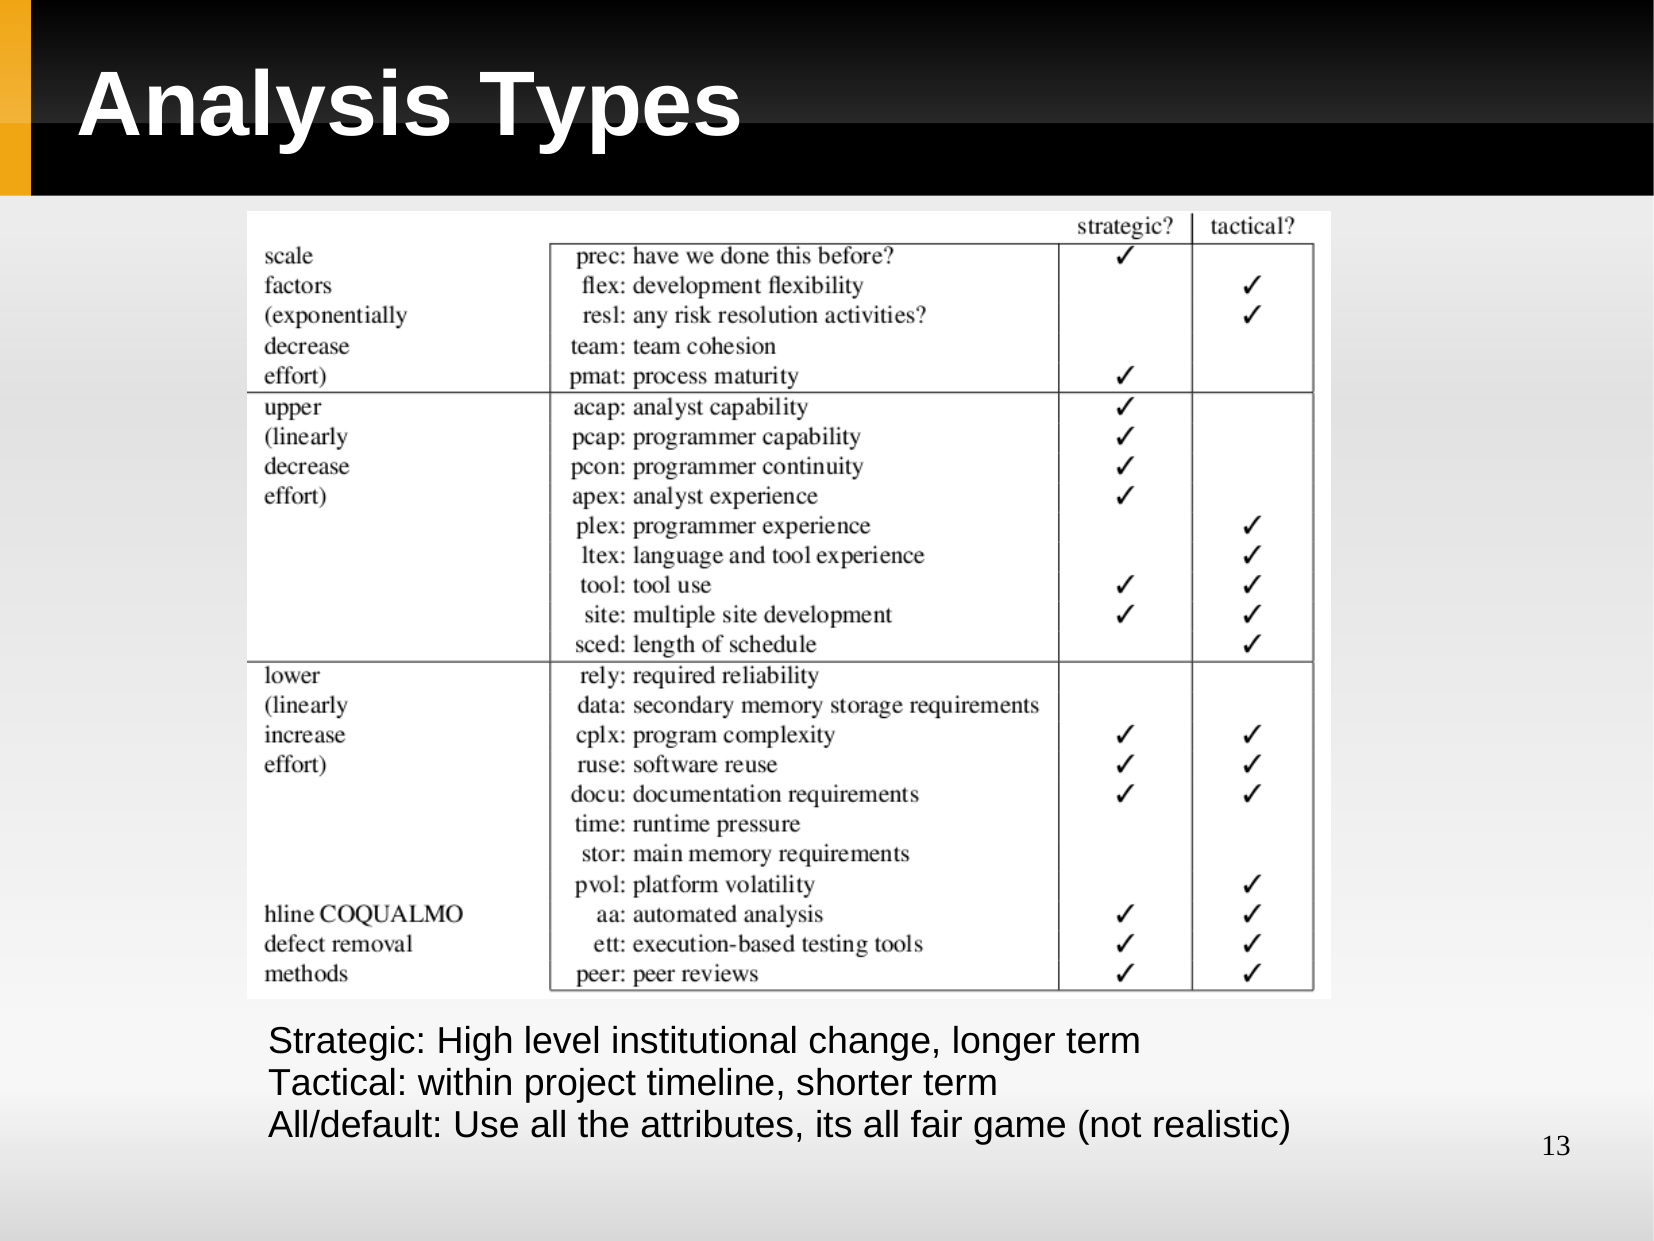

# Analysis Types
Strategic: High level institutional change, longer term
Tactical: within project timeline, shorter term
All/default: Use all the attributes, its all fair game (not realistic)
13